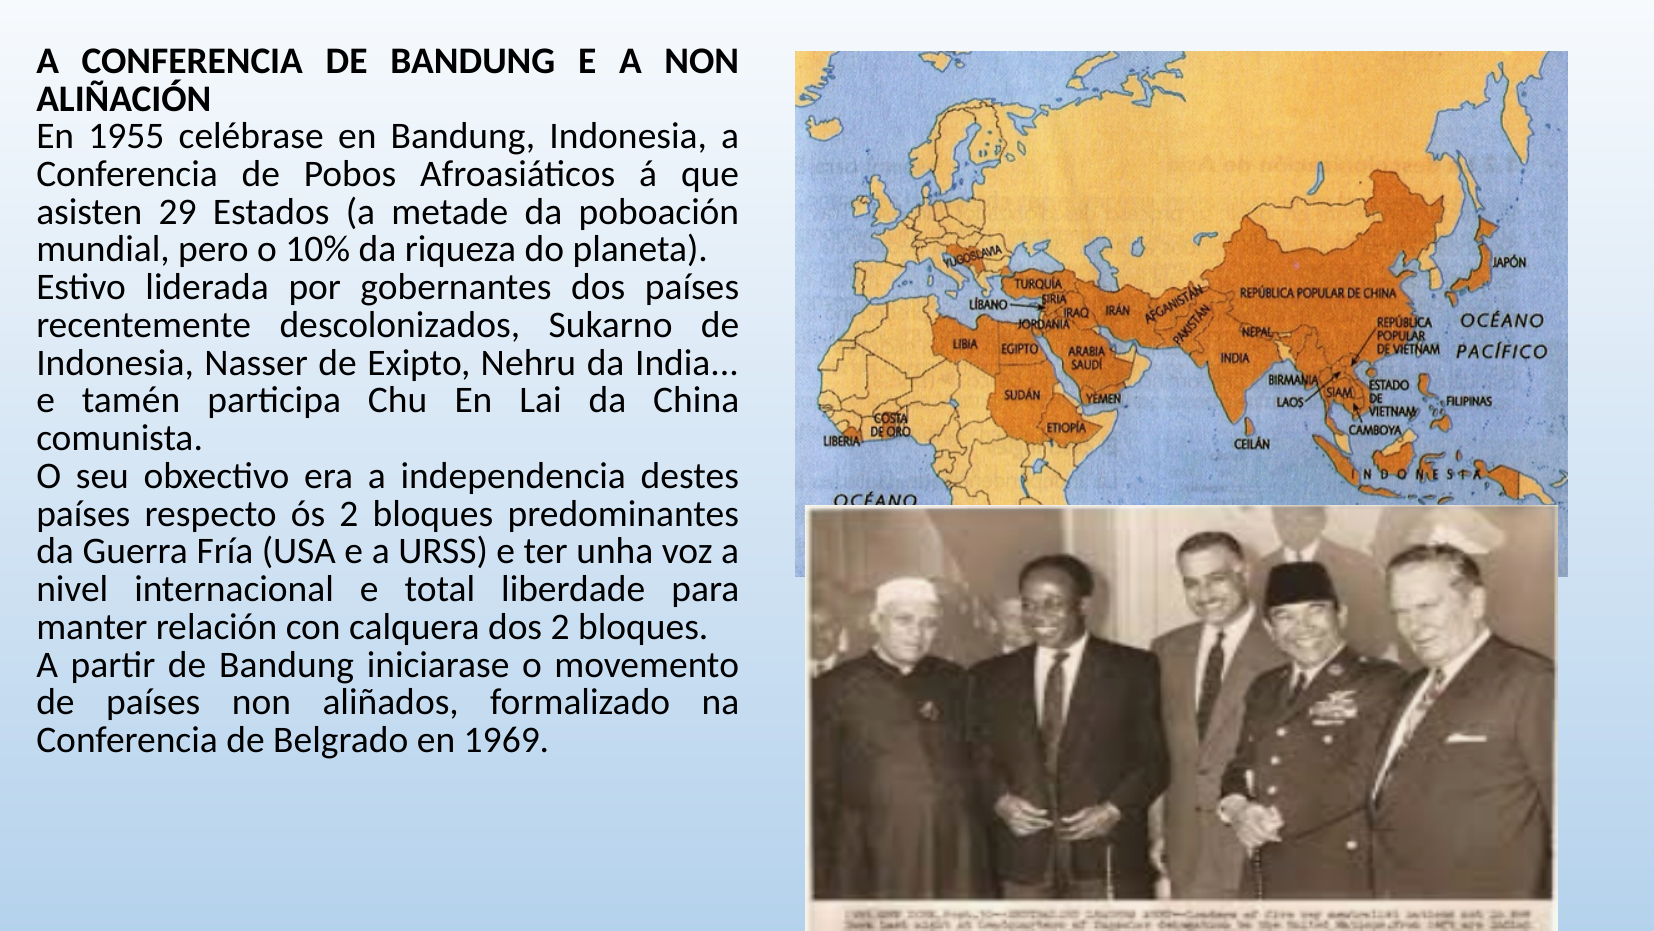

A CONFERENCIA DE BANDUNG E A NON ALIÑACIÓN
En 1955 celébrase en Bandung, Indonesia, a Conferencia de Pobos Afroasiáticos á que asisten 29 Estados (a metade da poboación mundial, pero o 10% da riqueza do planeta).
Estivo liderada por gobernantes dos países recentemente descolonizados, Sukarno de Indonesia, Nasser de Exipto, Nehru da India... e tamén participa Chu En Lai da China comunista.
O seu obxectivo era a independencia destes países respecto ós 2 bloques predominantes da Guerra Fría (USA e a URSS) e ter unha voz a nivel internacional e total liberdade para manter relación con calquera dos 2 bloques.
A partir de Bandung iniciarase o movemento de países non aliñados, formalizado na Conferencia de Belgrado en 1969.